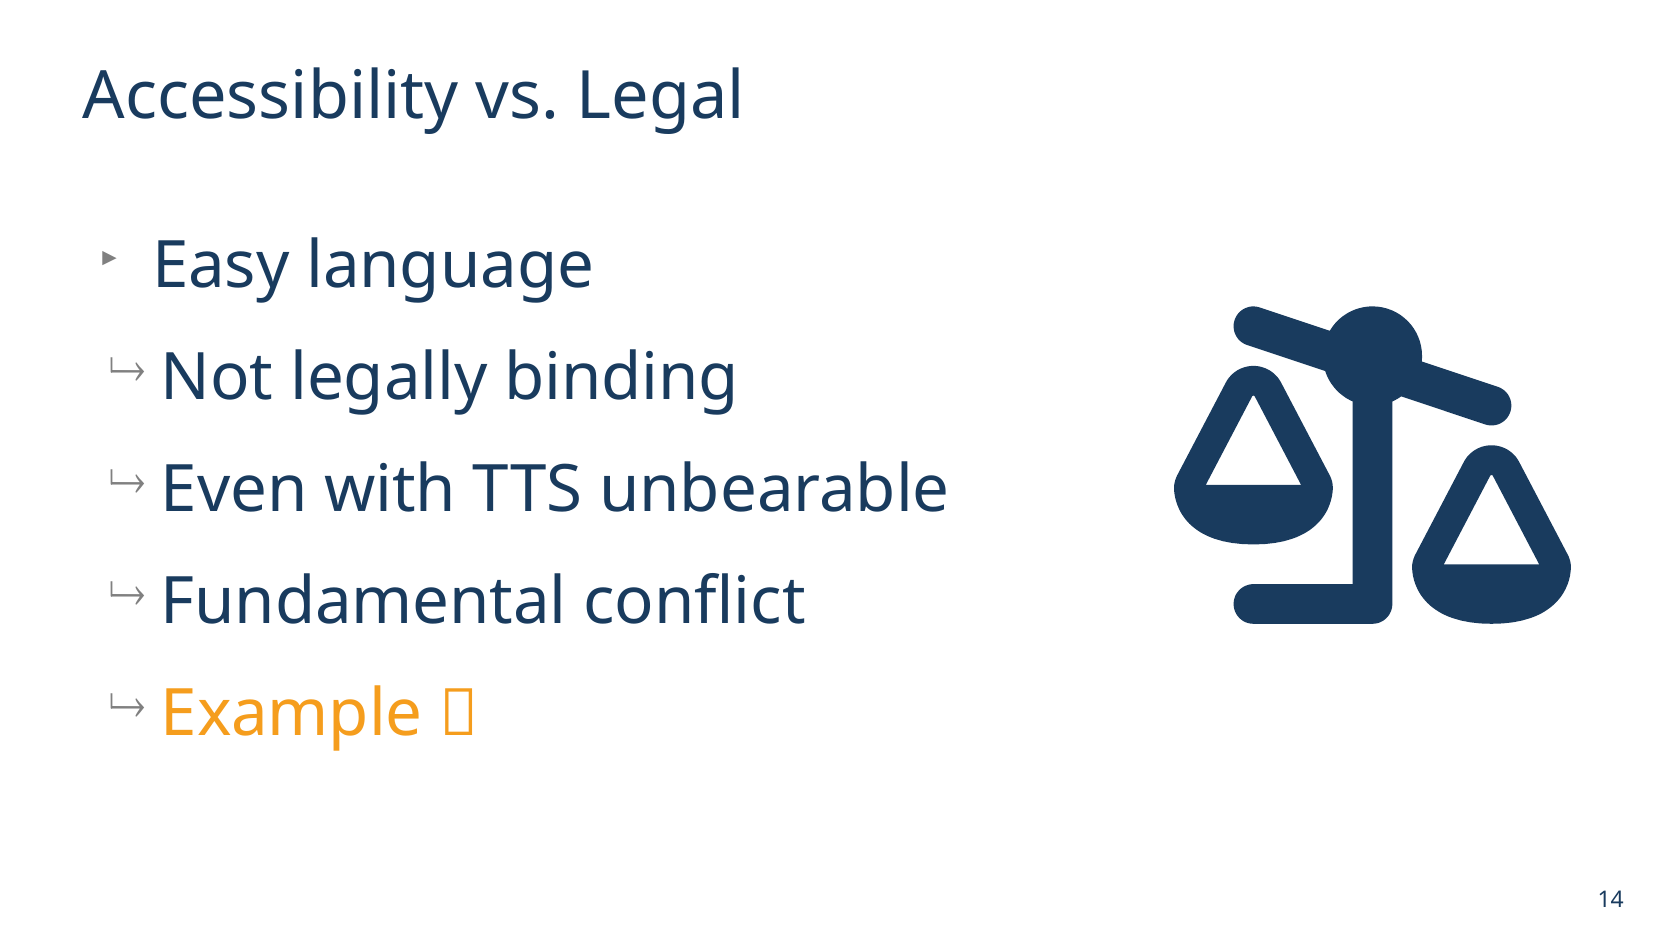

# Accessibility vs. Legal
Easy language
Not legally binding
Even with TTS unbearable
Fundamental conflict
Example 🔗
14